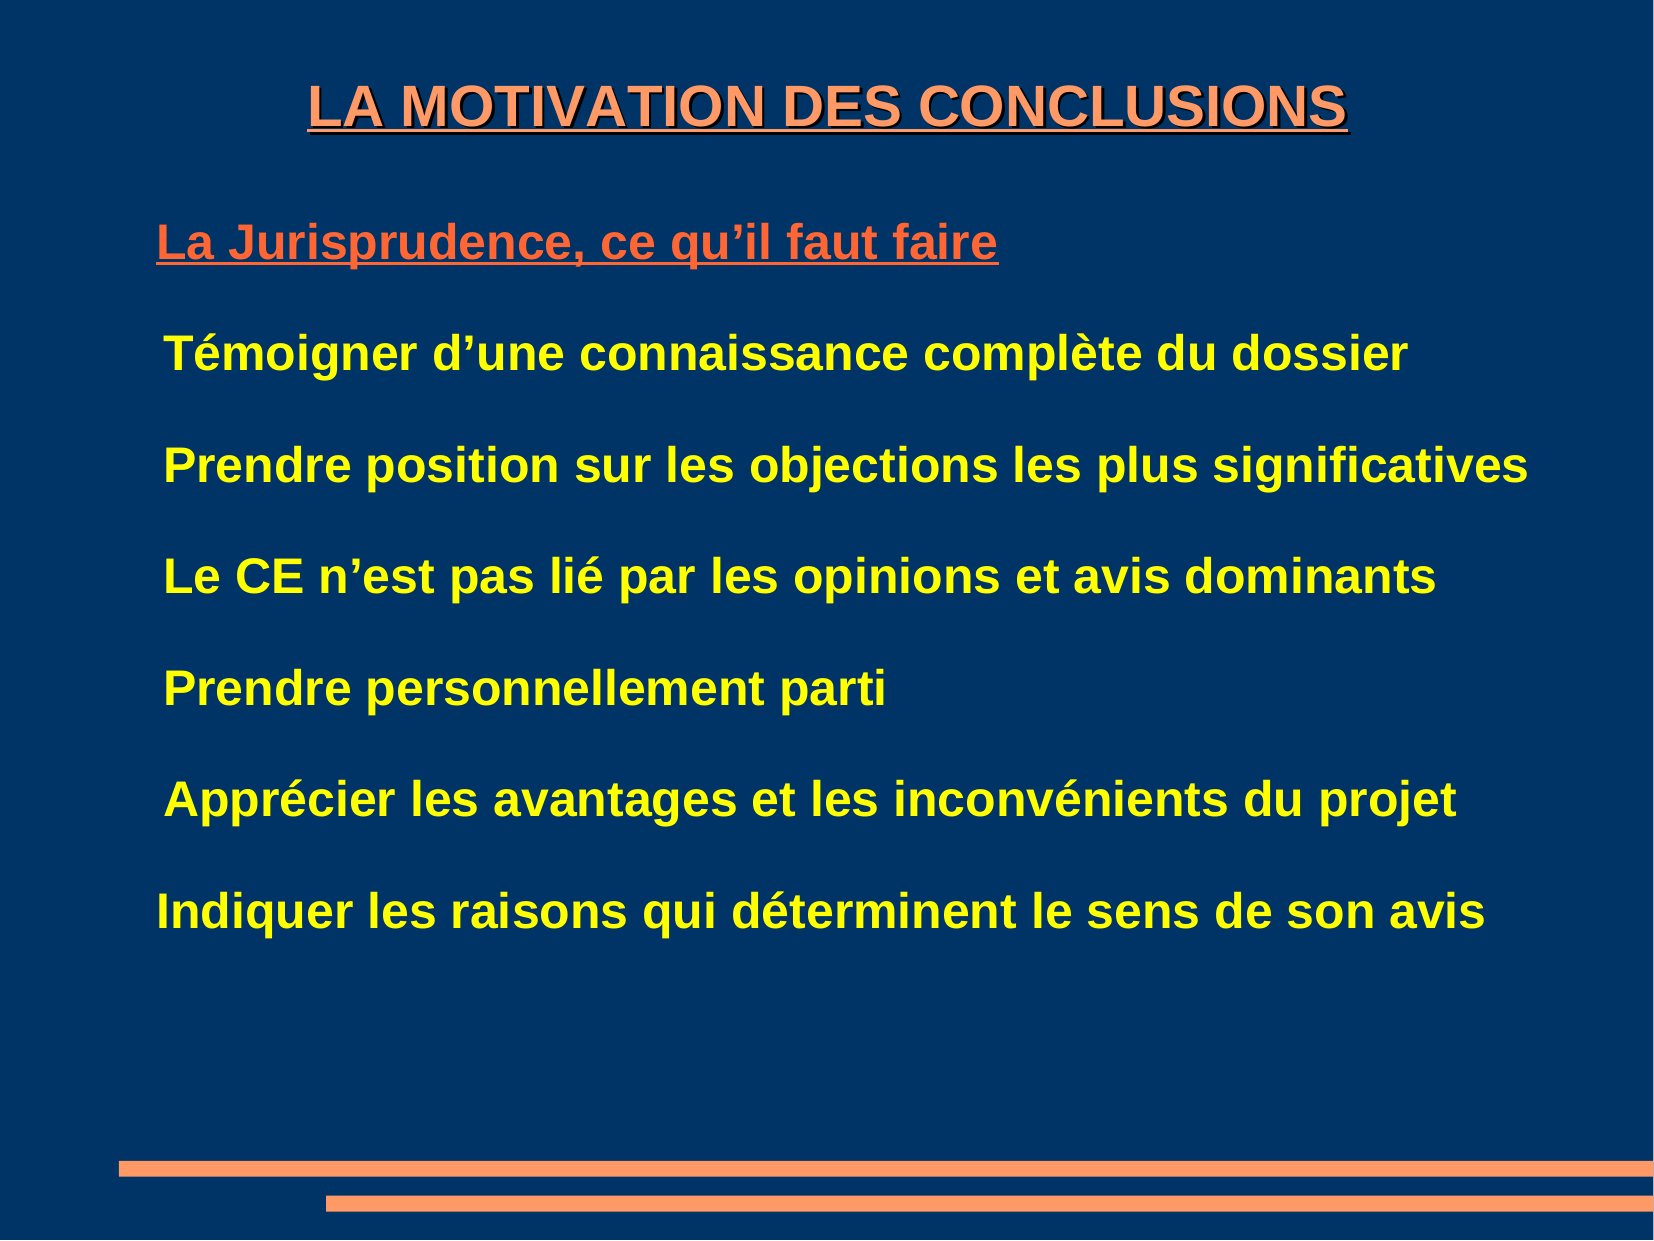

# LA MOTIVATION DES CONCLUSIONS
La Jurisprudence, ce qu’il faut faire
Témoigner d’une connaissance complète du dossier
Prendre position sur les objections les plus significatives
Le CE n’est pas lié par les opinions et avis dominants
Prendre personnellement parti
Apprécier les avantages et les inconvénients du projet
Indiquer les raisons qui déterminent le sens de son avis